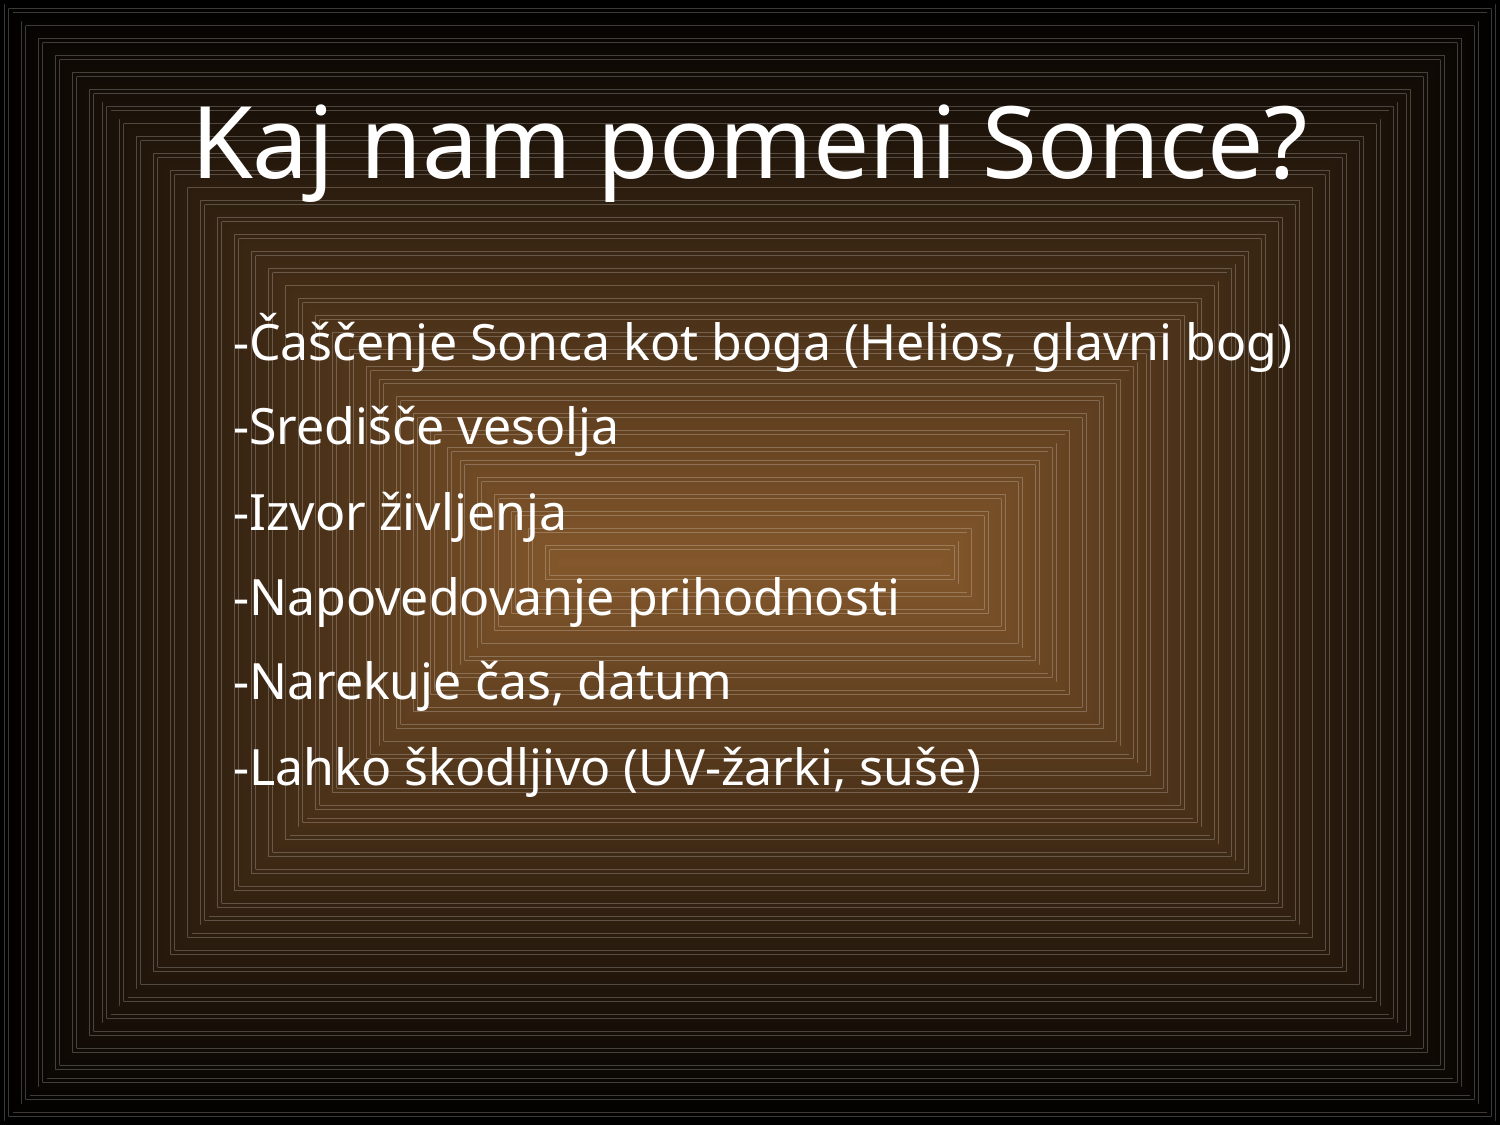

# Kaj nam pomeni Sonce?
-Čaščenje Sonca kot boga (Helios, glavni bog)
-Središče vesolja
-Izvor življenja
-Napovedovanje prihodnosti
-Narekuje čas, datum
-Lahko škodljivo (UV-žarki, suše)